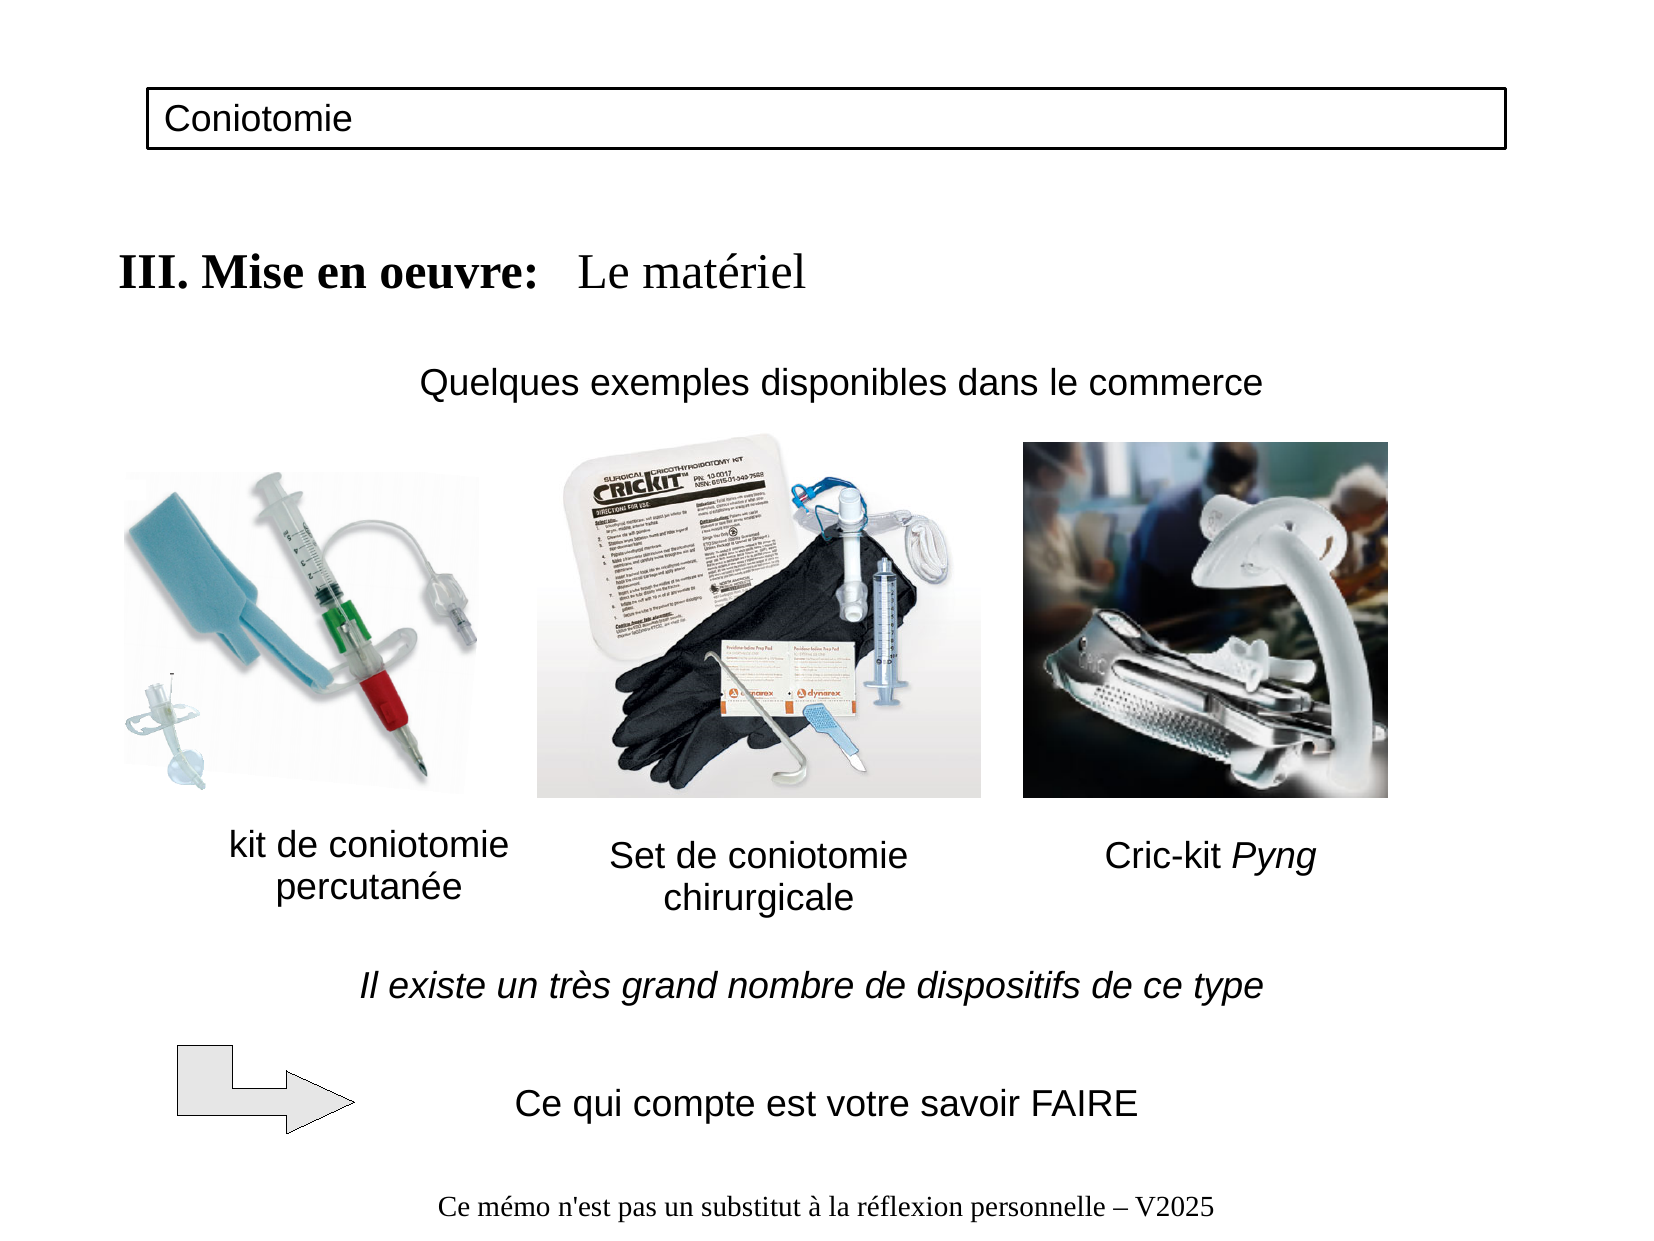

Coniotomie
III. Mise en oeuvre: Le matériel
Quelques exemples disponibles dans le commerce
kit de coniotomie percutanée
Set de coniotomie chirurgicale
Cric-kit Pyng
Il existe un très grand nombre de dispositifs de ce type
Ce qui compte est votre savoir FAIRE
Ce mémo n'est pas un substitut à la réflexion personnelle – V2025